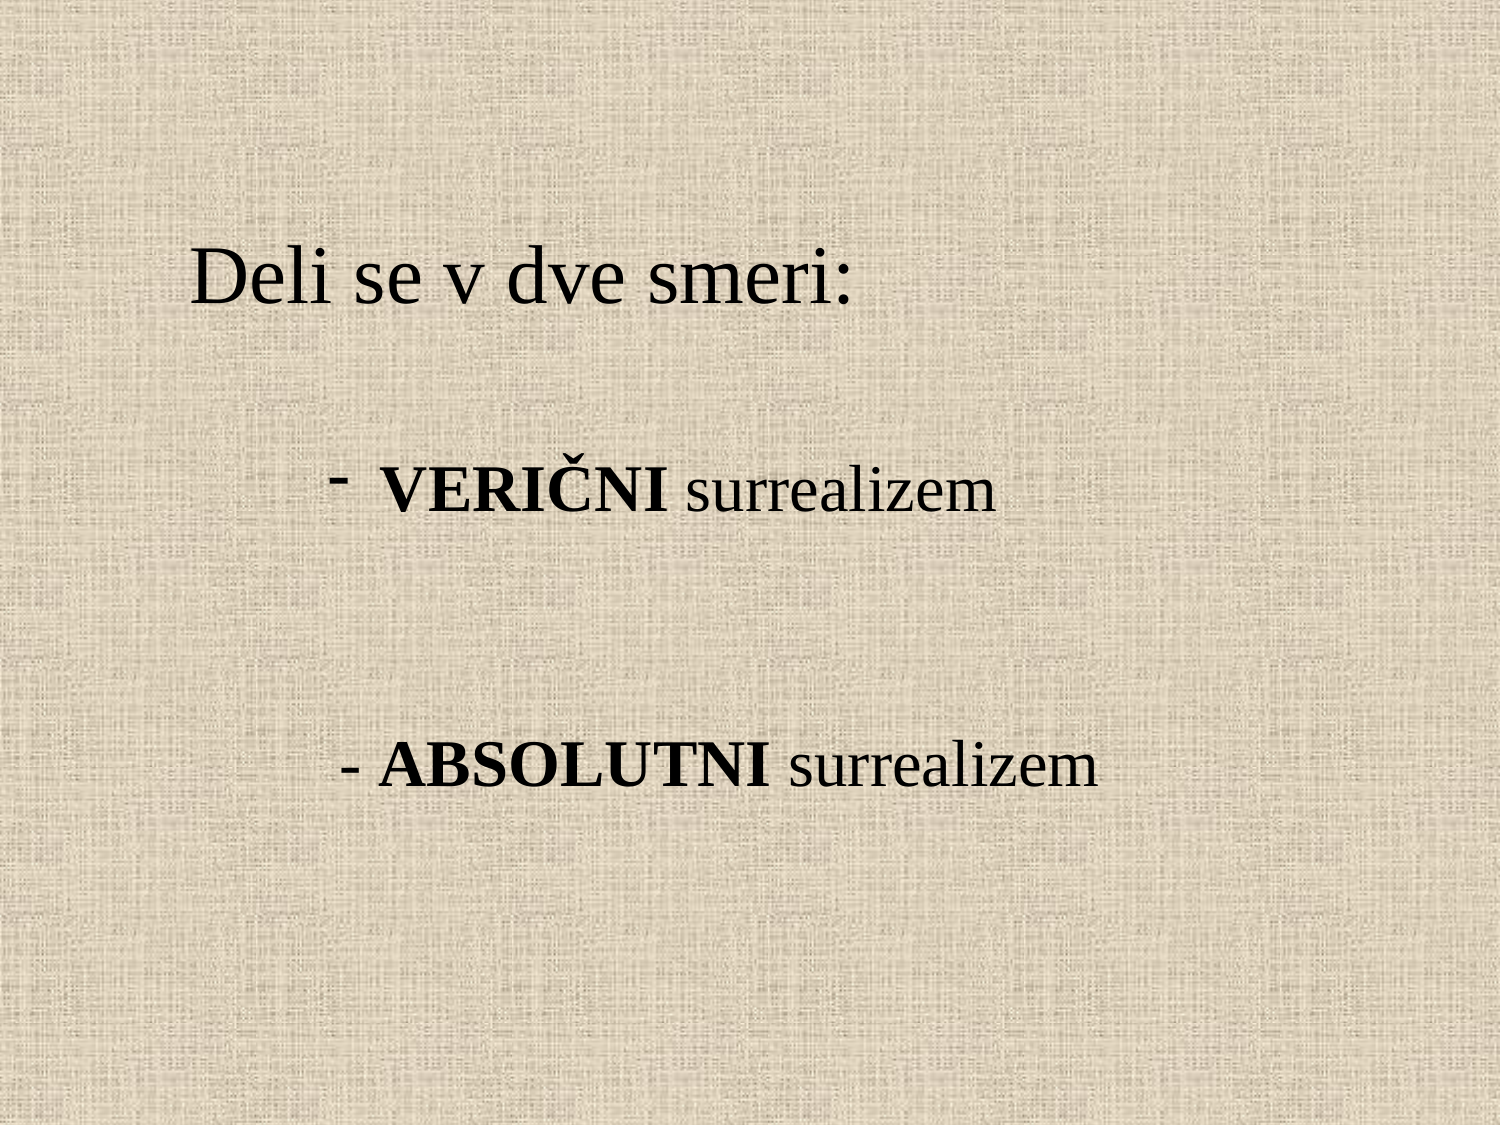

Deli se v dve smeri:
 VERIČNI surrealizem
- ABSOLUTNI surrealizem